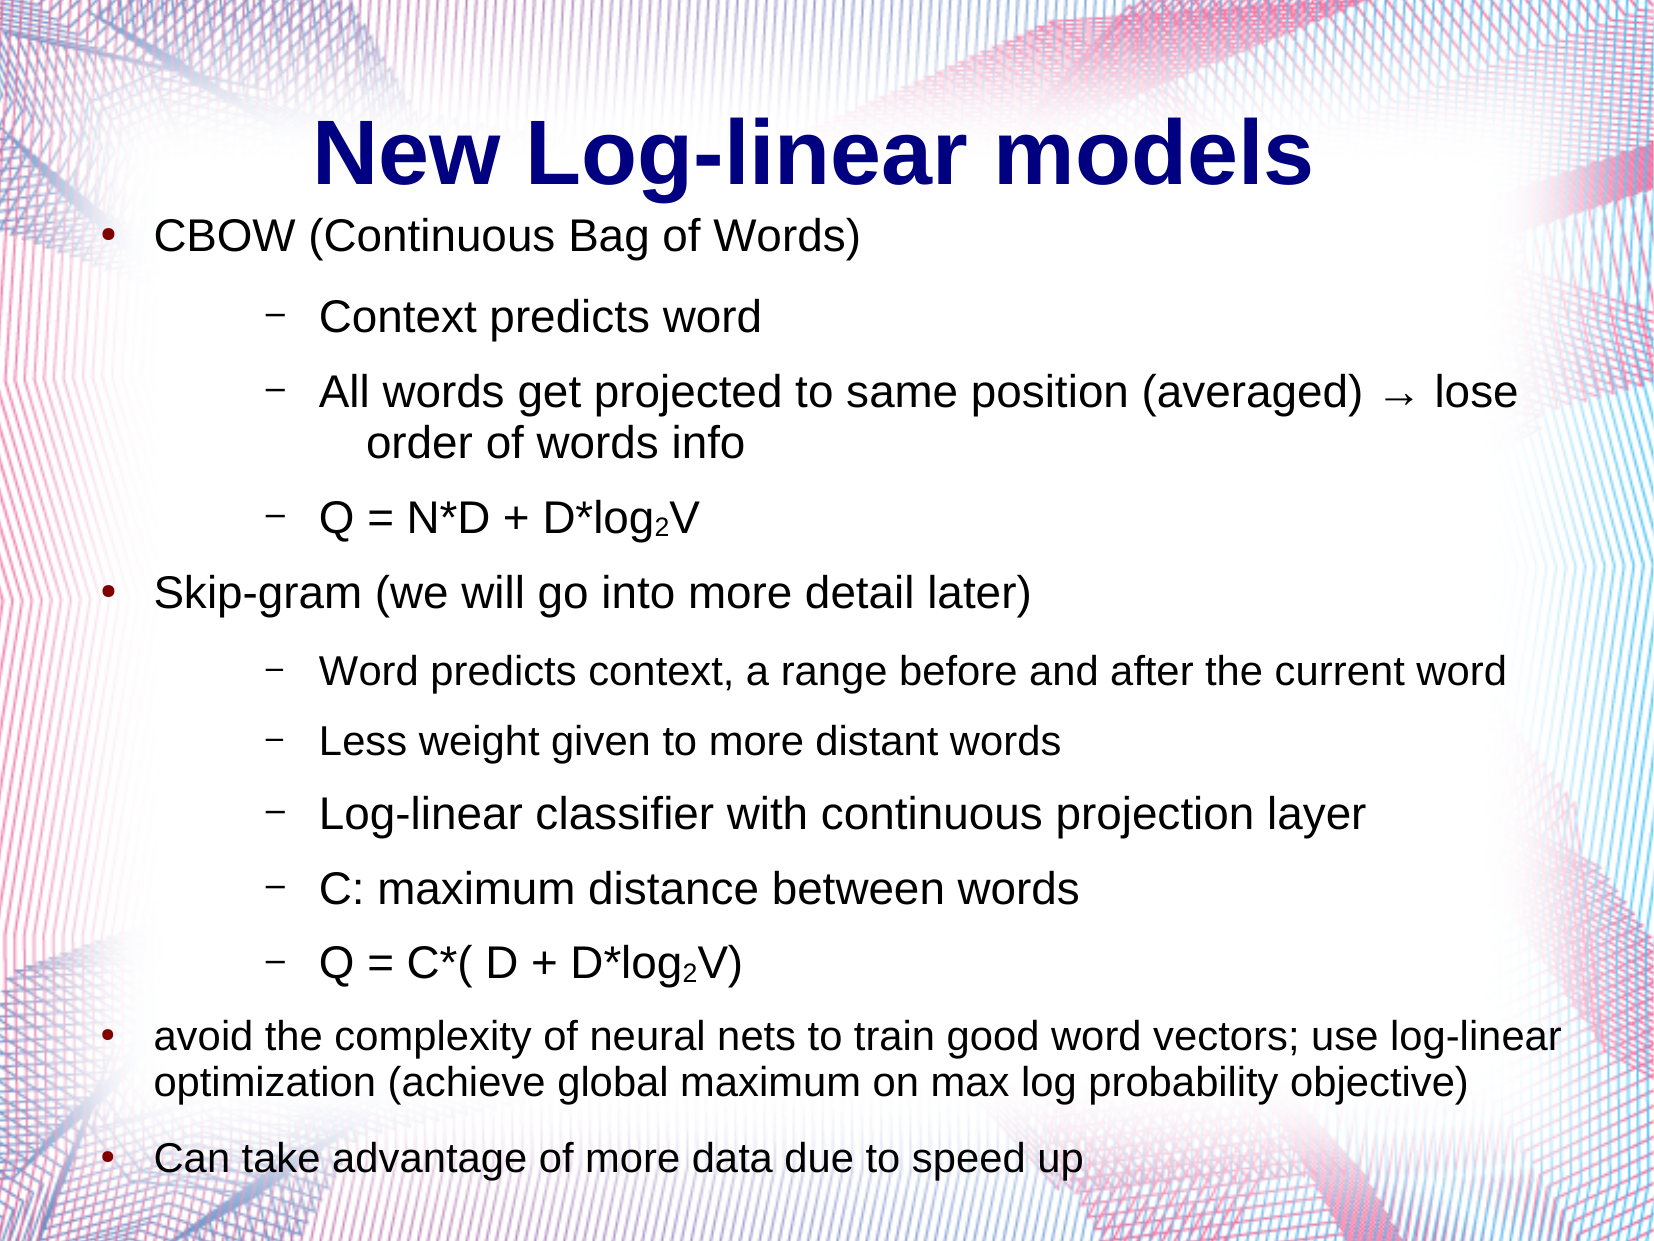

# New Log-linear models
CBOW (Continuous Bag of Words)
Context predicts word
All words get projected to same position (averaged) → lose order of words info
Q = N*D + D*log2V
Skip-gram (we will go into more detail later)
Word predicts context, a range before and after the current word
Less weight given to more distant words
Log-linear classifier with continuous projection layer
C: maximum distance between words
Q = C*( D + D*log2V)
avoid the complexity of neural nets to train good word vectors; use log-linear optimization (achieve global maximum on max log probability objective)
Can take advantage of more data due to speed up